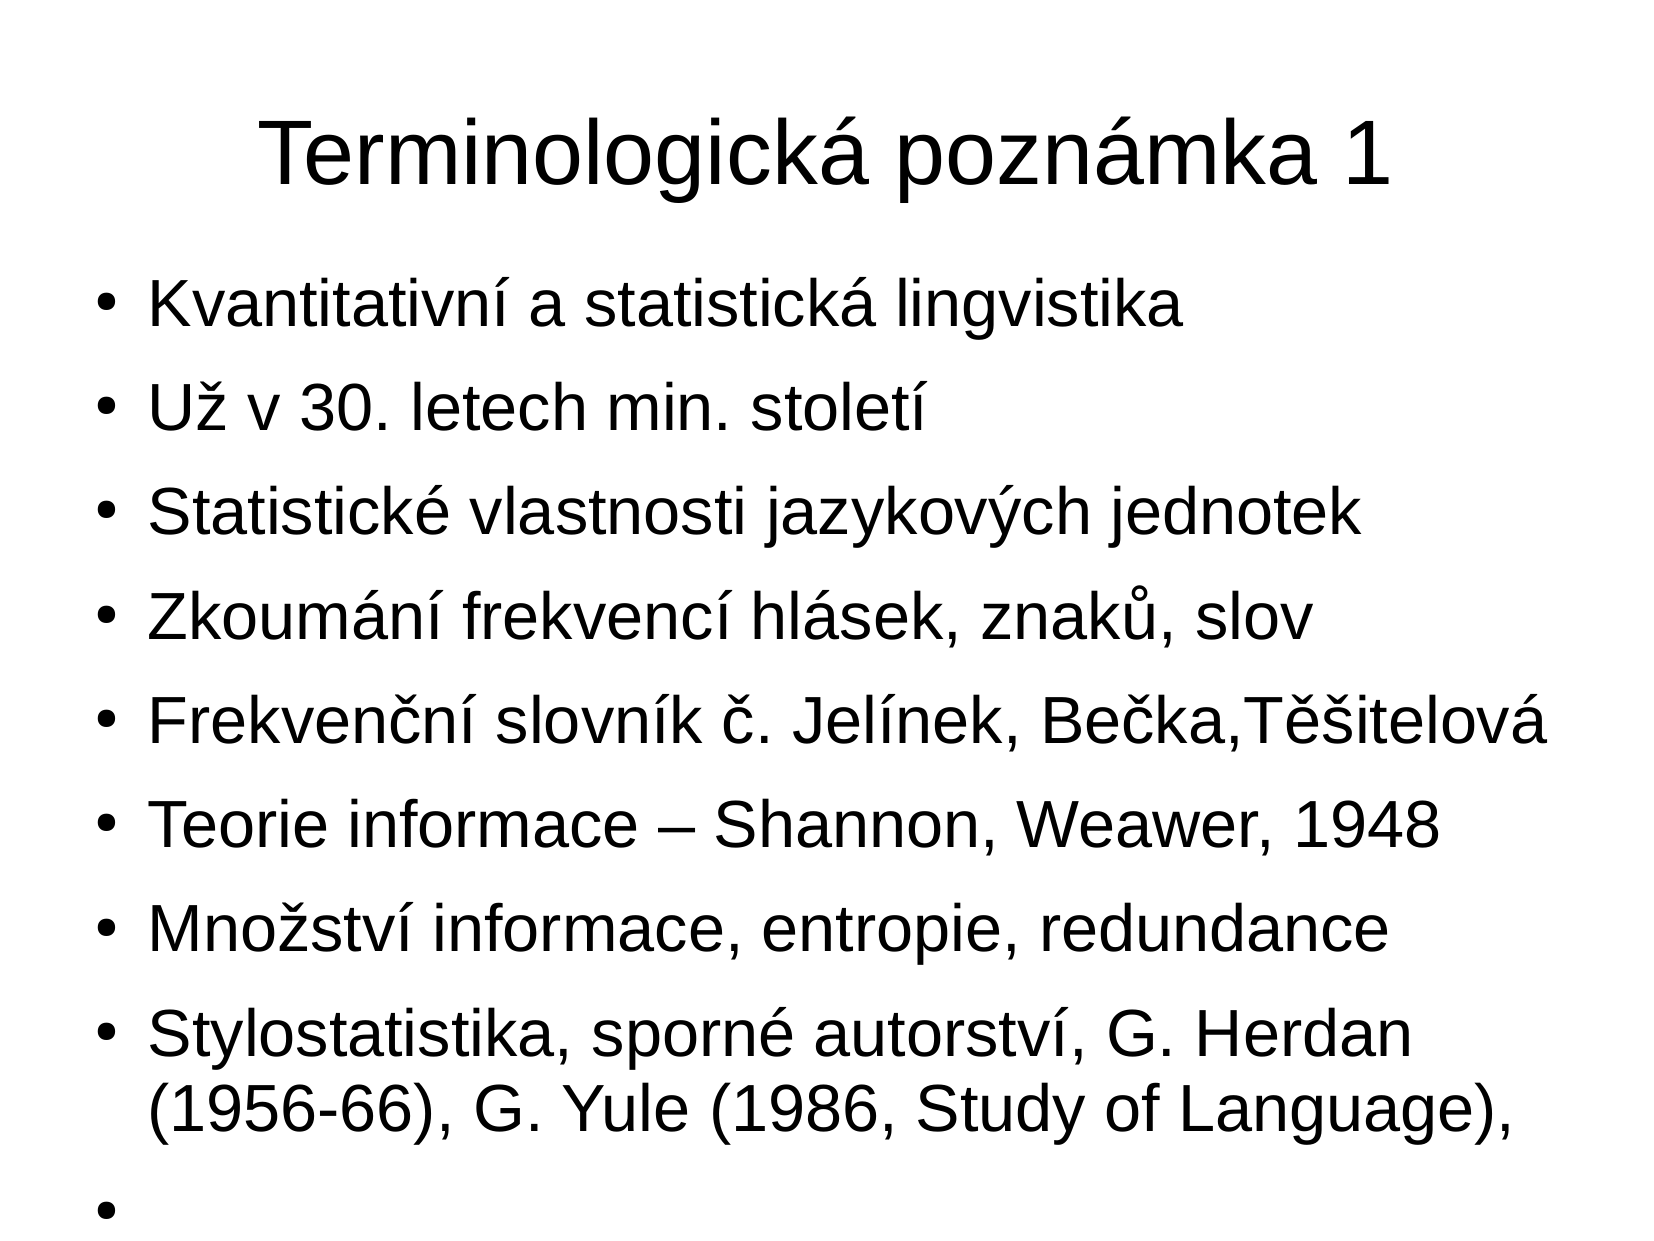

# Terminologická poznámka 1
Kvantitativní a statistická lingvistika
Už v 30. letech min. století
Statistické vlastnosti jazykových jednotek
Zkoumání frekvencí hlásek, znaků, slov
Frekvenční slovník č. Jelínek, Bečka,Těšitelová
Teorie informace – Shannon, Weawer, 1948
Množství informace, entropie, redundance
Stylostatistika, sporné autorství, G. Herdan (1956-66), G. Yule (1986, Study of Language),